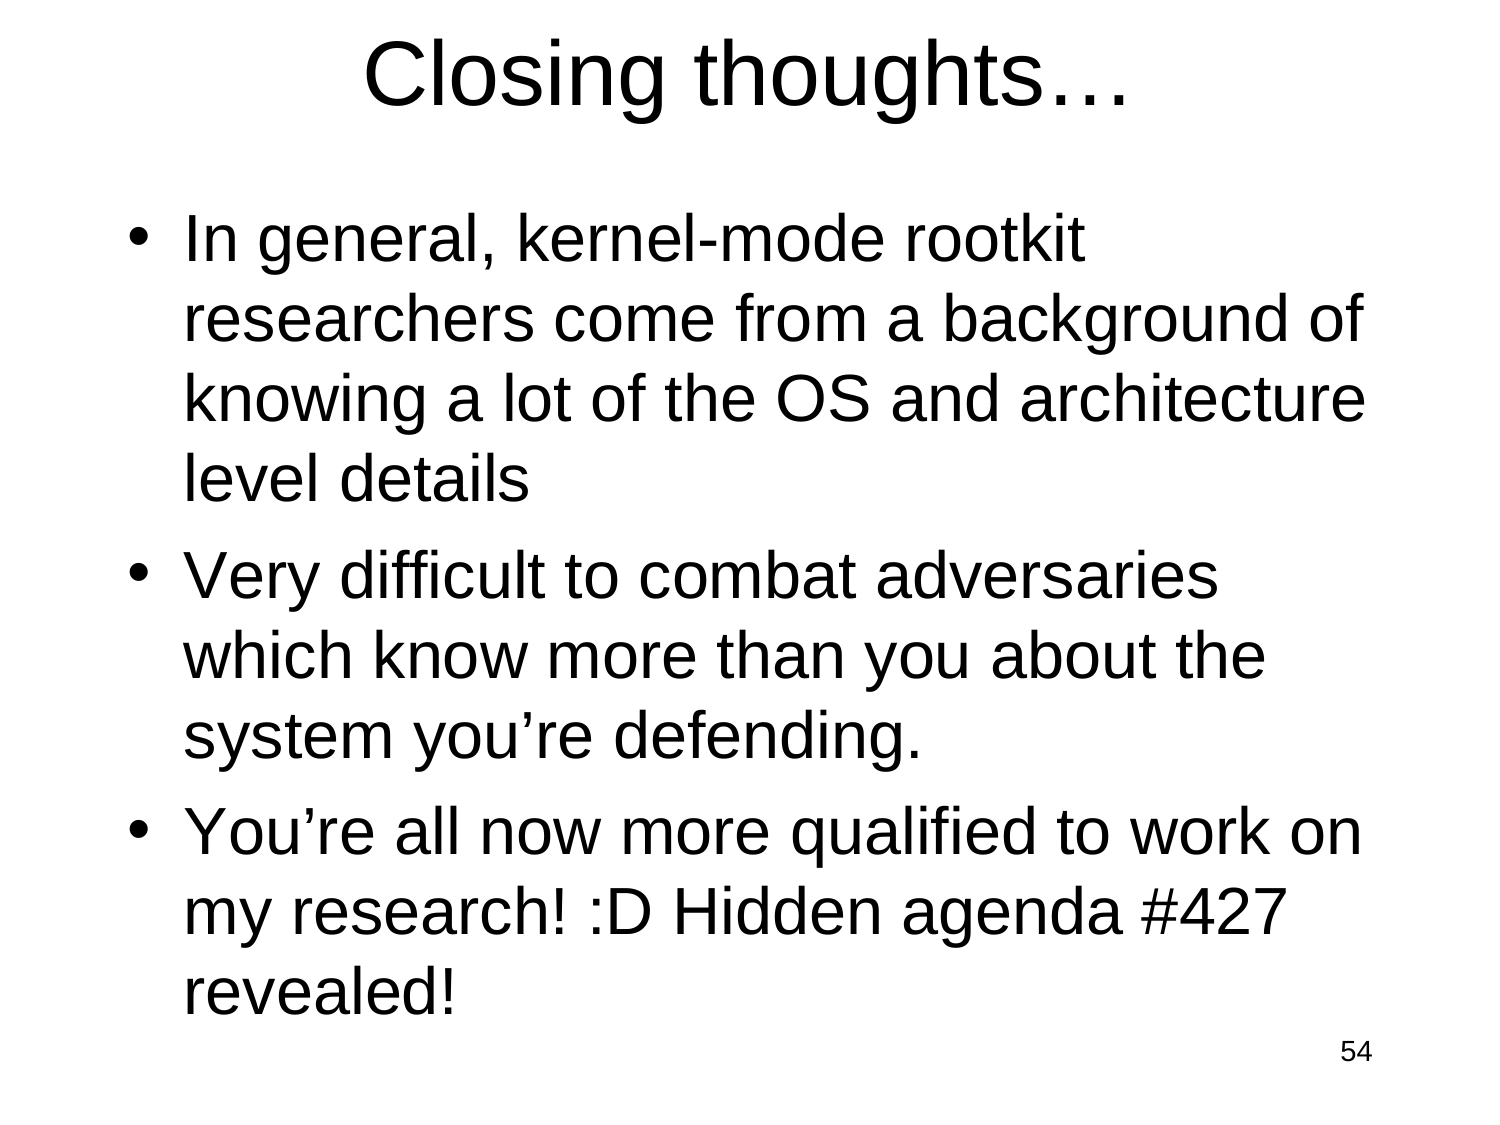

# Closing thoughts…
In general, kernel-mode rootkit researchers come from a background of knowing a lot of the OS and architecture level details
Very difficult to combat adversaries which know more than you about the system you’re defending.
You’re all now more qualified to work on my research! :D Hidden agenda #427 revealed!